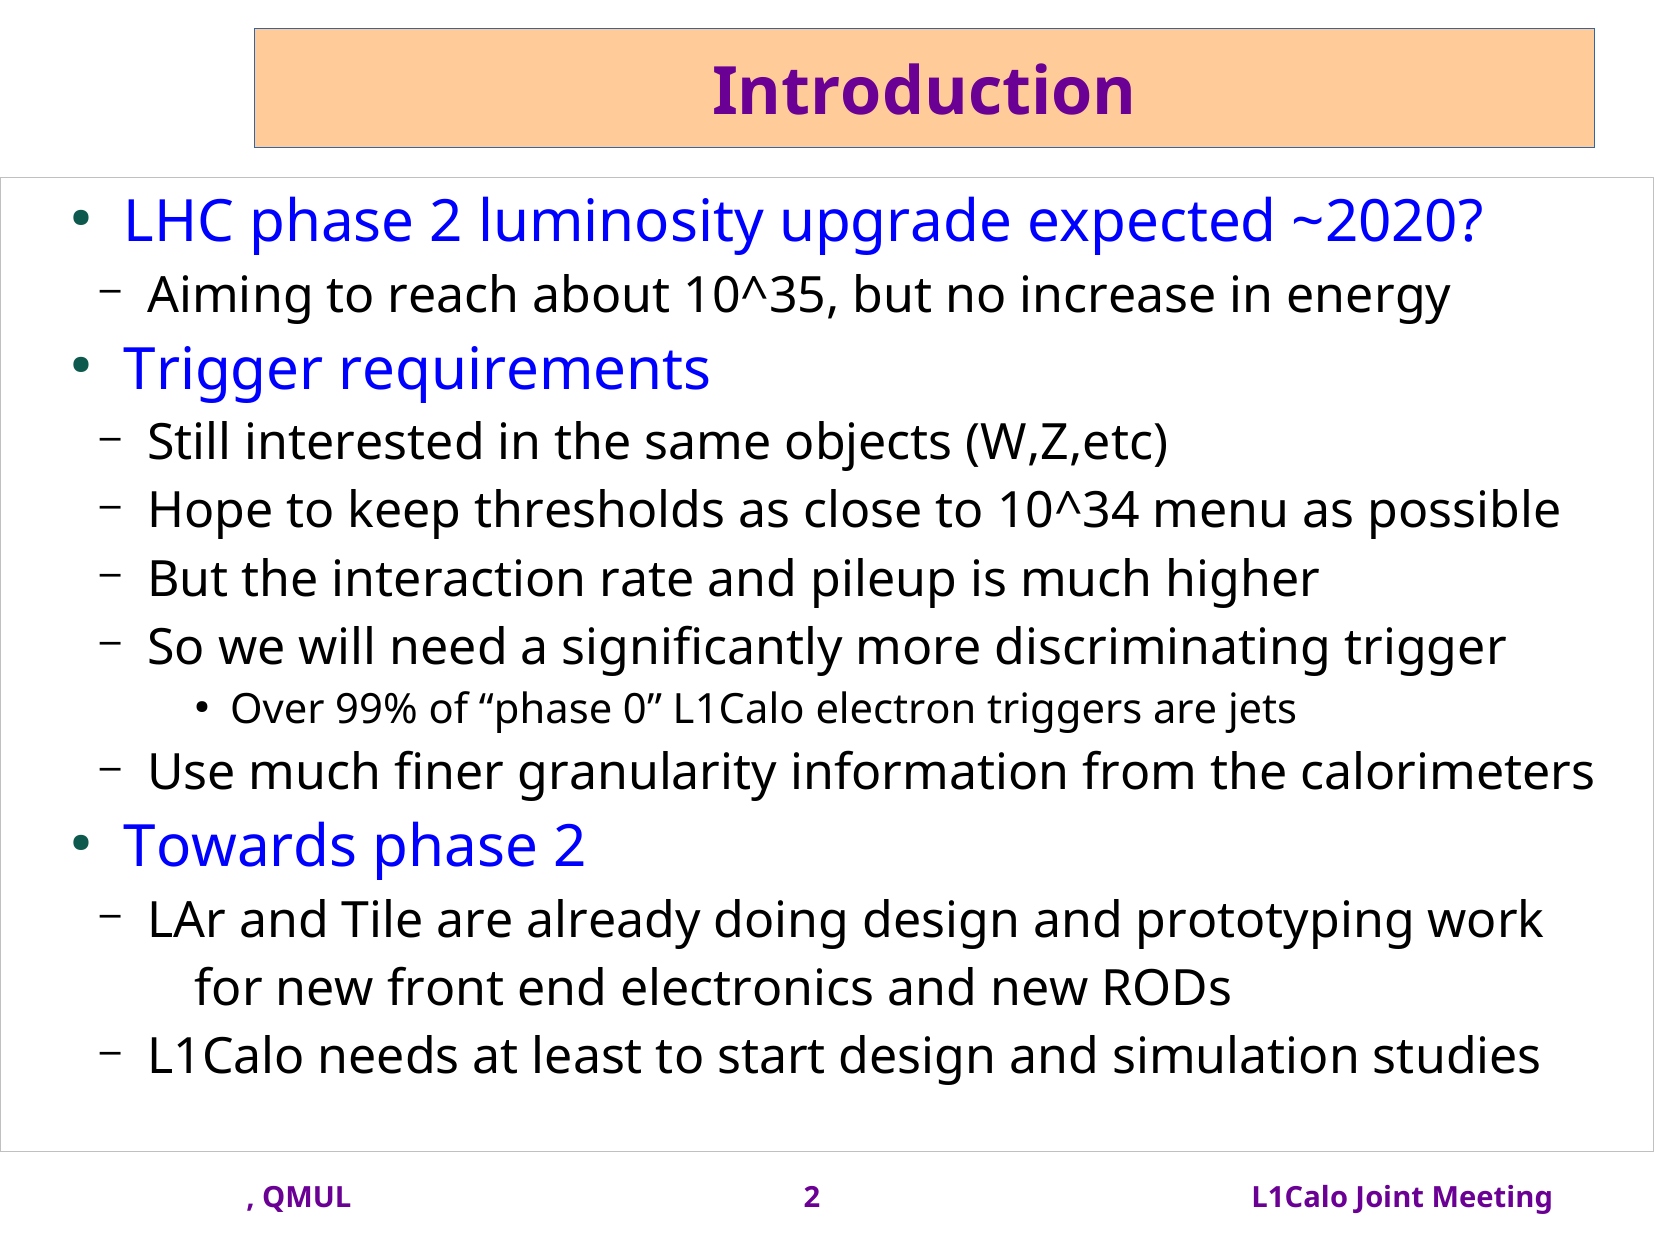

# Introduction
LHC phase 2 luminosity upgrade expected ~2020?
Aiming to reach about 10^35, but no increase in energy
Trigger requirements
Still interested in the same objects (W,Z,etc)
Hope to keep thresholds as close to 10^34 menu as possible
But the interaction rate and pileup is much higher
So we will need a significantly more discriminating trigger
Over 99% of “phase 0” L1Calo electron triggers are jets
Use much finer granularity information from the calorimeters
Towards phase 2
LAr and Tile are already doing design and prototyping work for new front end electronics and new RODs
L1Calo needs at least to start design and simulation studies